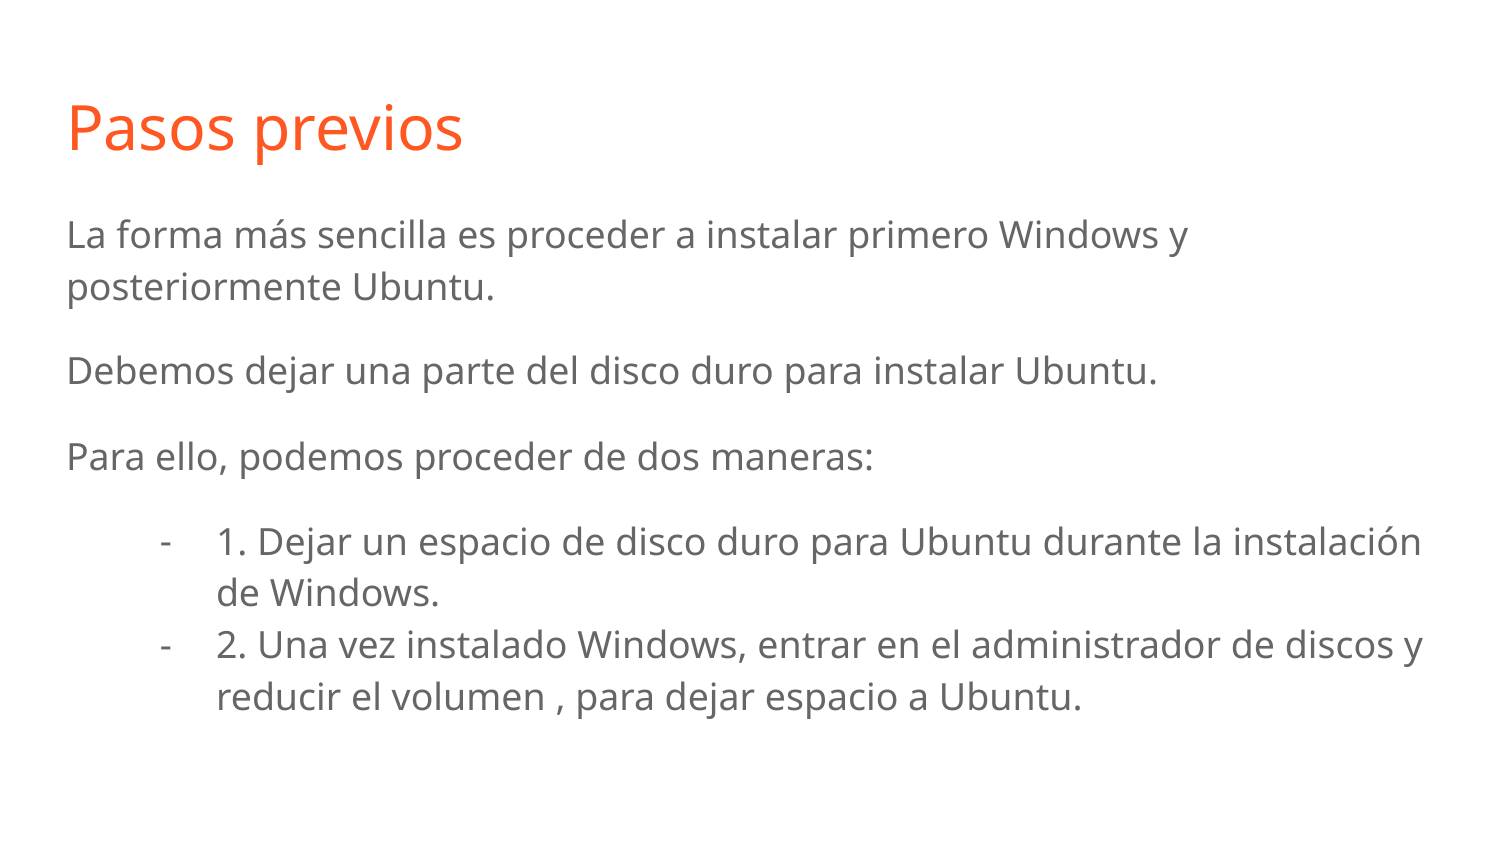

# Pasos previos
La forma más sencilla es proceder a instalar primero Windows y posteriormente Ubuntu.
Debemos dejar una parte del disco duro para instalar Ubuntu.
Para ello, podemos proceder de dos maneras:
1. Dejar un espacio de disco duro para Ubuntu durante la instalación de Windows.
2. Una vez instalado Windows, entrar en el administrador de discos y reducir el volumen , para dejar espacio a Ubuntu.